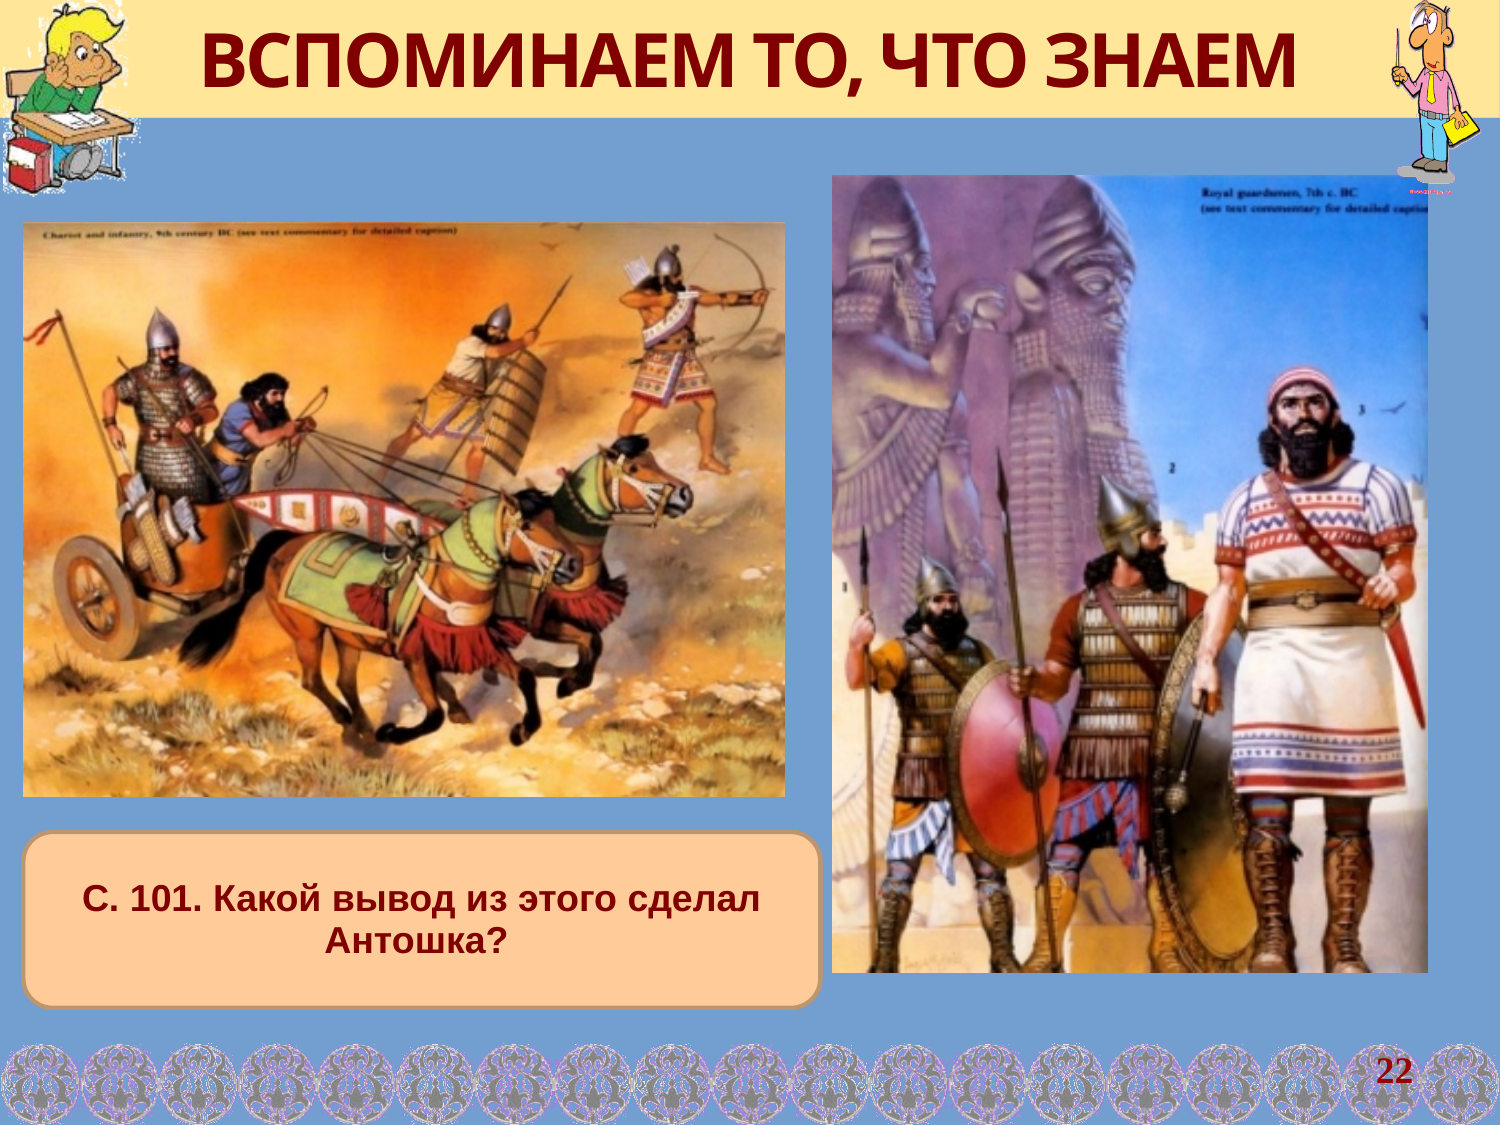

# ВСПОМИНАЕМ ТО, ЧТО ЗНАЕМ
Проанализируйте изображения, сформулируйте полученную информацию.
В чем причины быстрого возвышения Ассирии?
Какими методами Ассирия создавала свою державу?
Почему ассирийская держава не смогла просуществовать долго?
С. 101. Какой вывод из этого сделал Антошка?